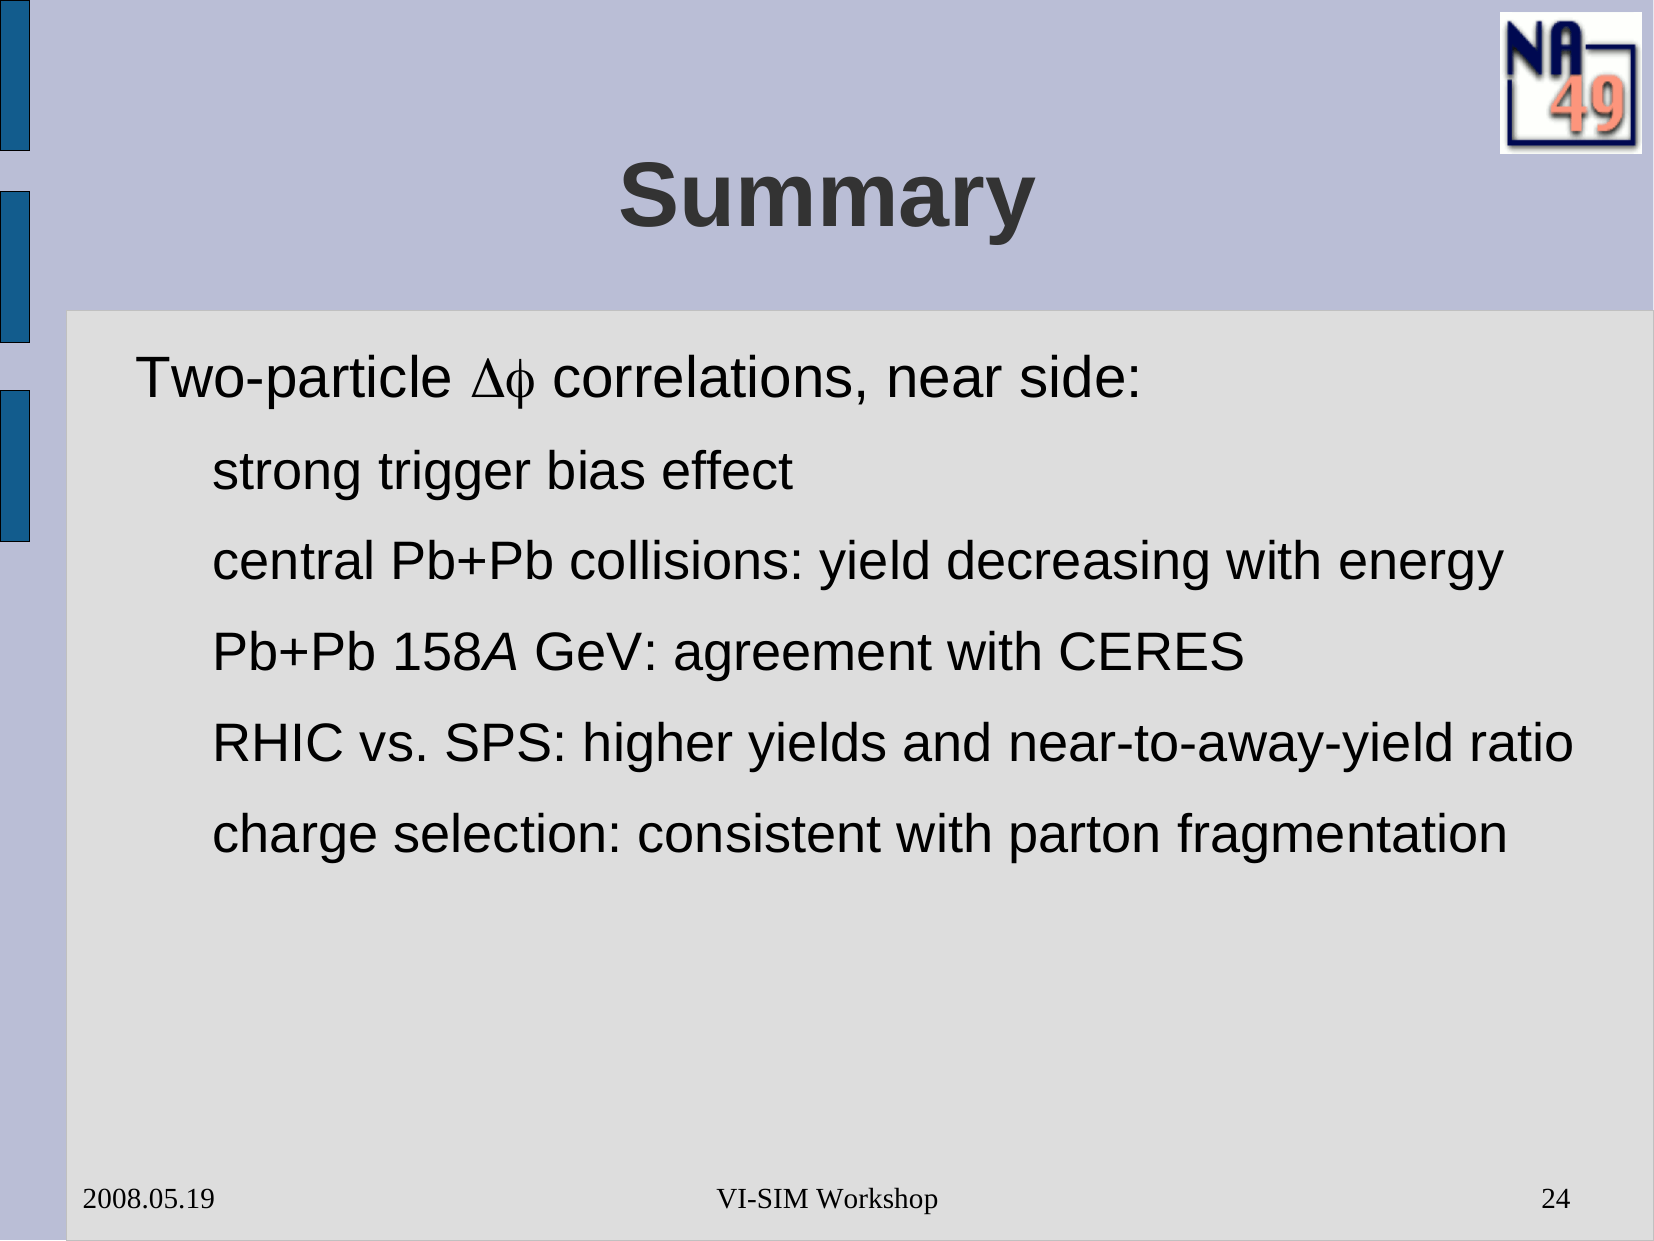

# Summary
Two-particle Df correlations, near side:
strong trigger bias effect
central Pb+Pb collisions: yield decreasing with energy
Pb+Pb 158A GeV: agreement with CERES
RHIC vs. SPS: higher yields and near-to-away-yield ratio
charge selection: consistent with parton fragmentation
2008.05.19
VI-SIM Workshop
24